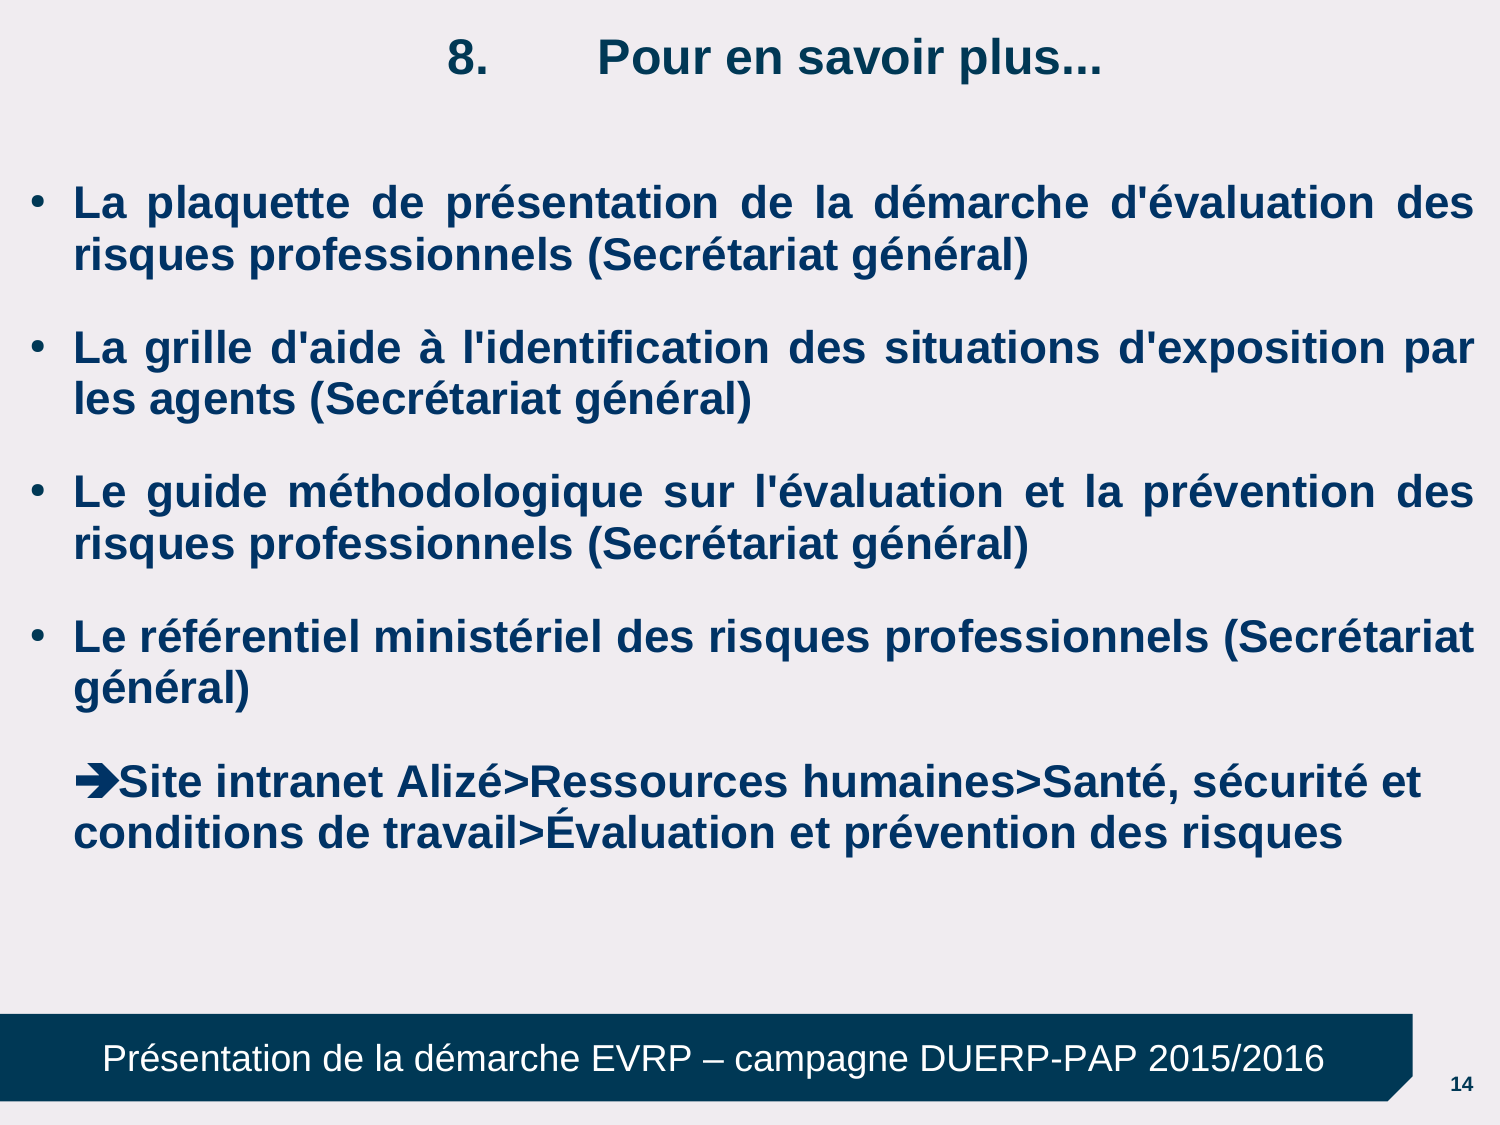

# 8.	Pour en savoir plus...
La plaquette de présentation de la démarche d'évaluation des risques professionnels (Secrétariat général)
La grille d'aide à l'identification des situations d'exposition par les agents (Secrétariat général)
Le guide méthodologique sur l'évaluation et la prévention des risques professionnels (Secrétariat général)
Le référentiel ministériel des risques professionnels (Secrétariat général)
Site intranet Alizé>Ressources humaines>Santé, sécurité et conditions de travail>Évaluation et prévention des risques